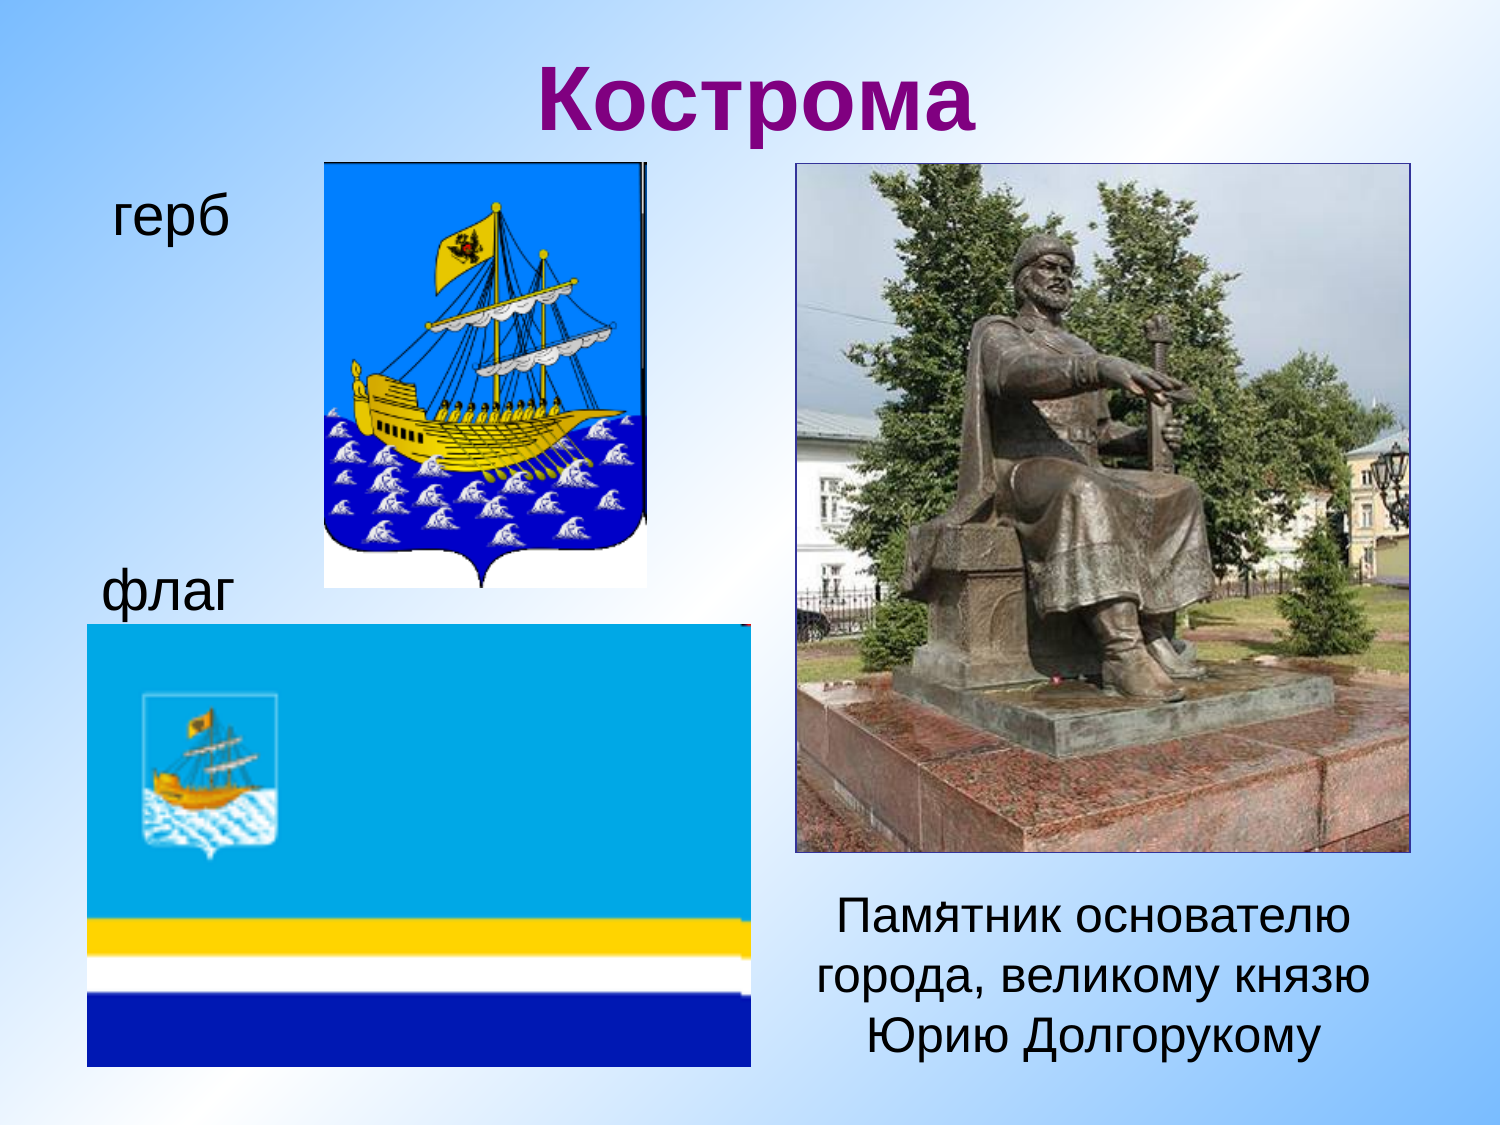

# Кострома
герб
флаг
.
.
Памятник основателю города, великому князю Юрию Долгорукому